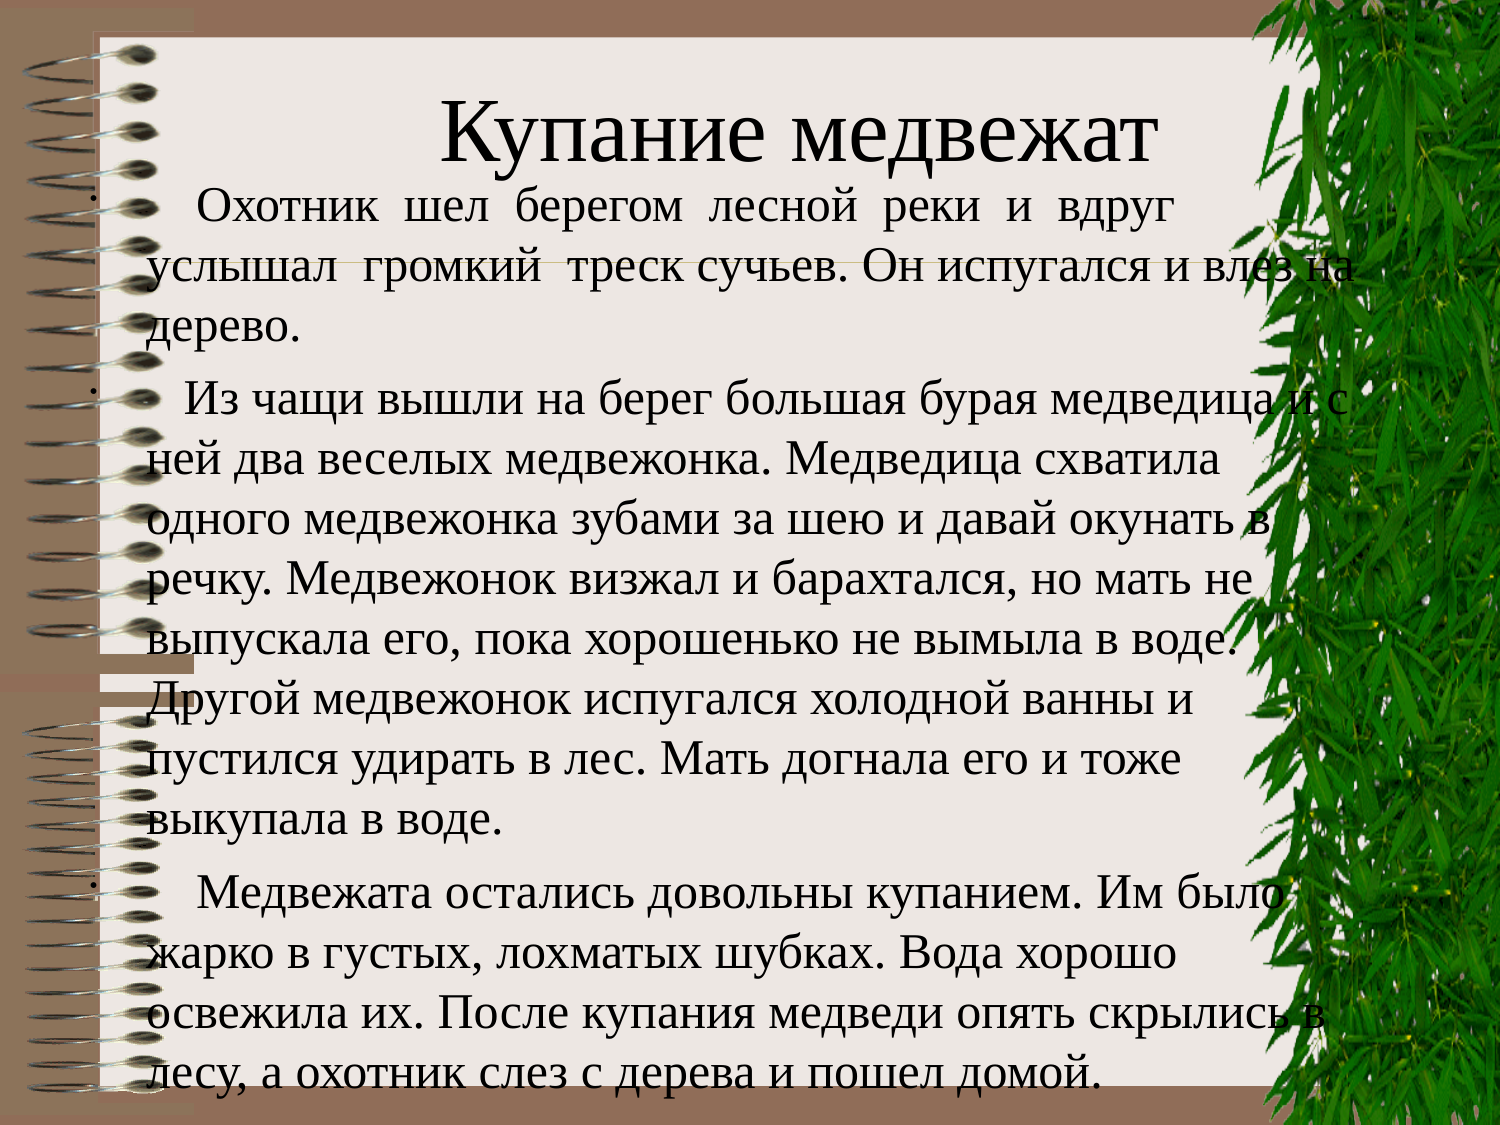

# Купание медвежат
 Охотник шел берегом лесной реки и вдруг услышал громкий треск сучьев. Он испугался и влез на дерево.
 Из чащи вышли на берег большая бурая медведица и с ней два веселых медвежонка. Медведица схватила одного медвежонка зубами за шею и давай окунать в речку. Медвежонок визжал и барахтался, но мать не выпускала его, пока хорошенько не вымыла в воде. Другой медвежонок испугался холодной ванны и пустился удирать в лес. Мать догнала его и тоже выкупала в воде.
 Медвежата остались довольны купанием. Им было жарко в густых, лохматых шубках. Вода хорошо освежила их. После купания медведи опять скрылись в лесу, а охотник слез с дерева и пошел домой.